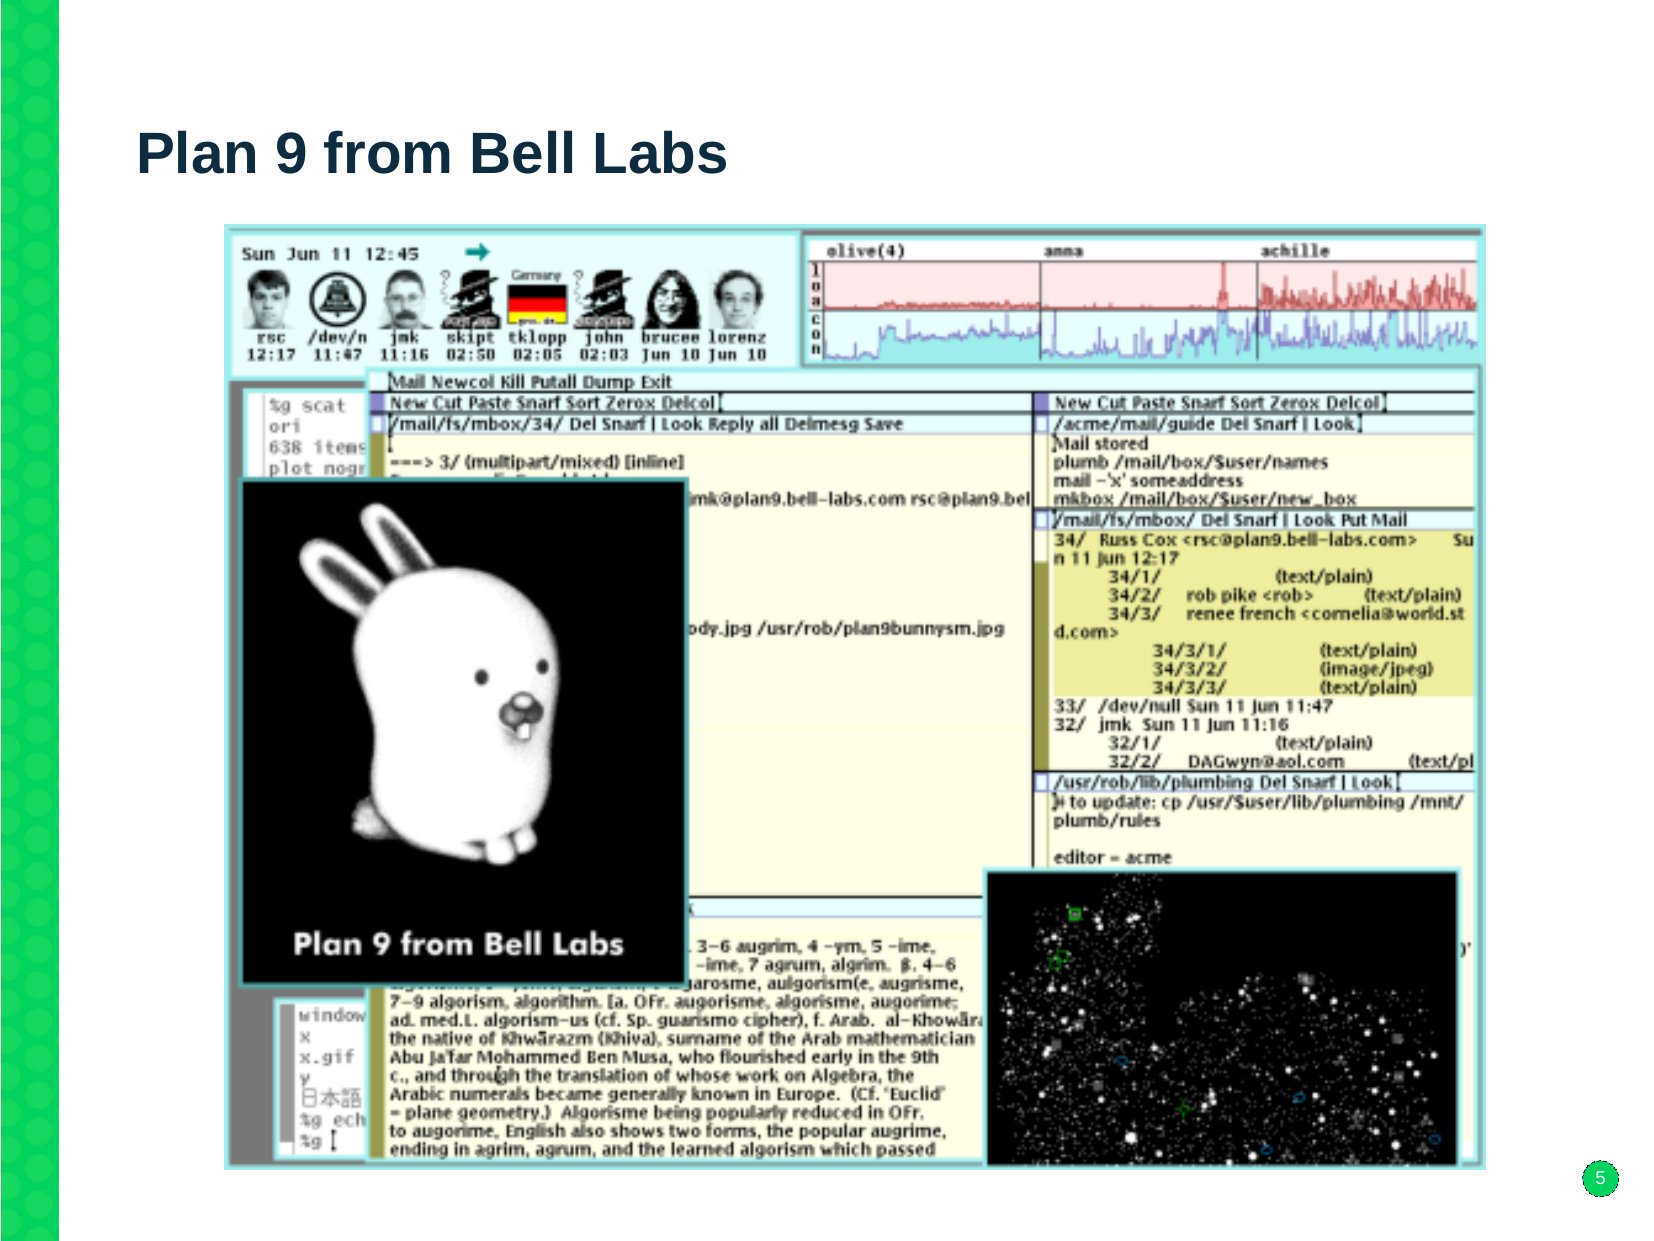

# Plan 9 from Bell Labs
5